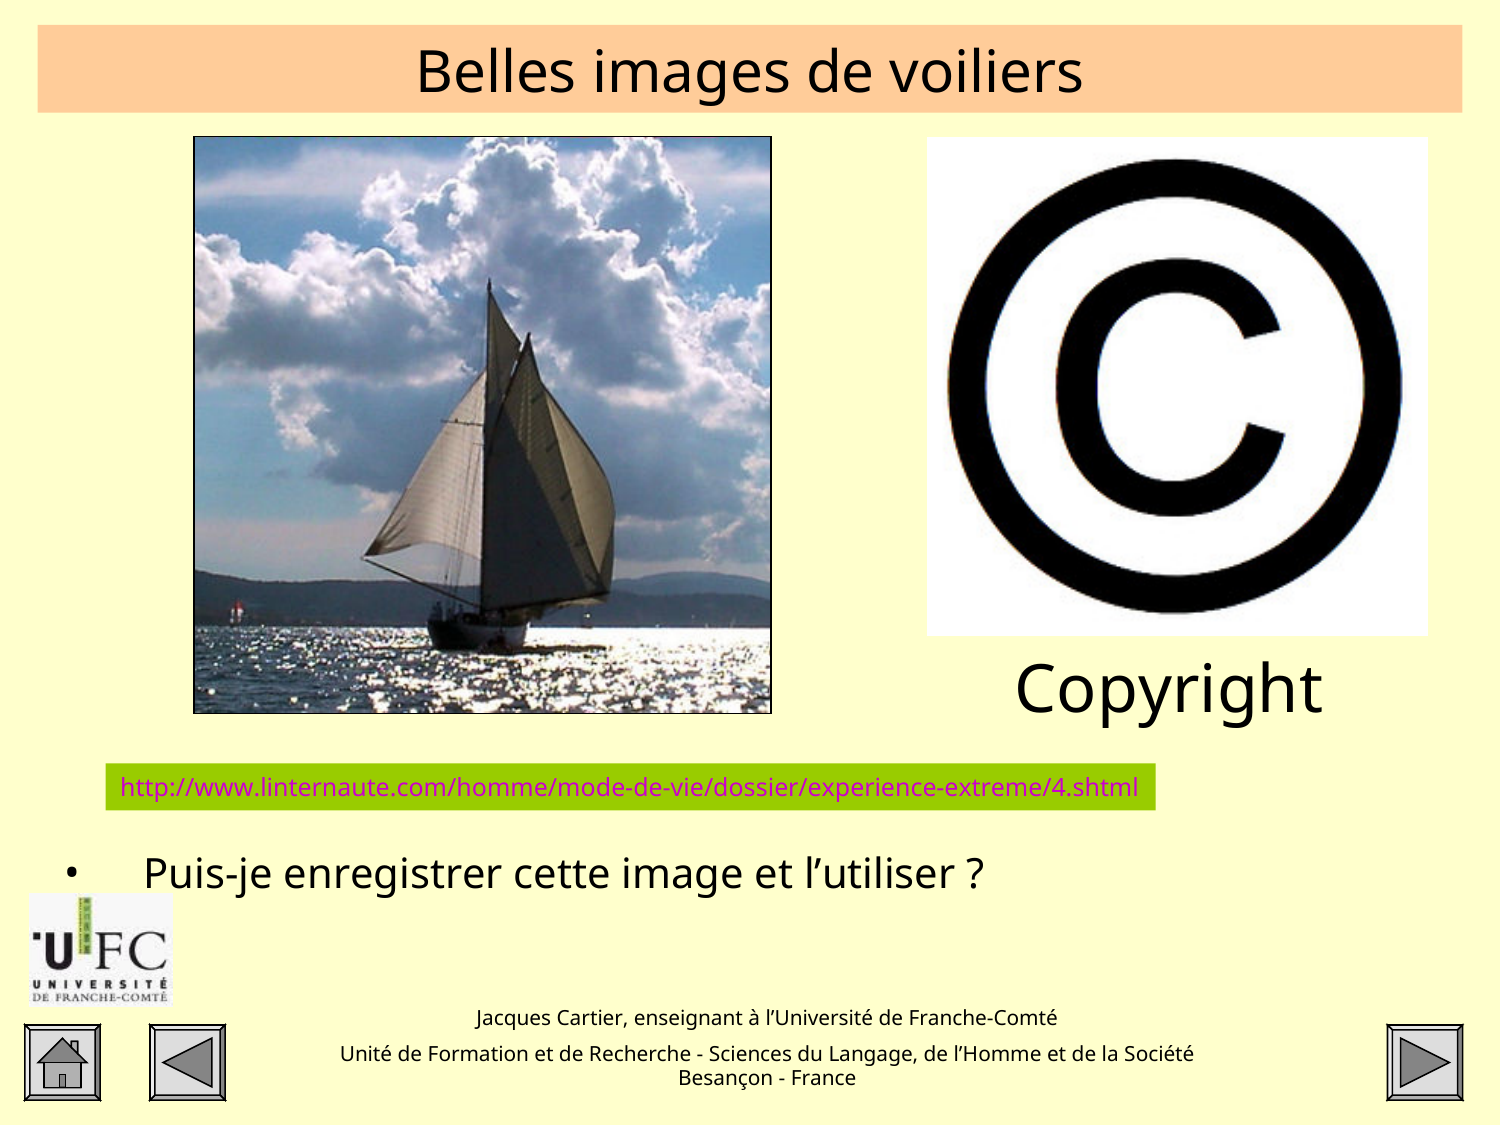

# Belles images de voiliers
Copyright
http://www.linternaute.com/homme/mode-de-vie/dossier/experience-extreme/4.shtml
Puis-je enregistrer cette image et l’utiliser ?